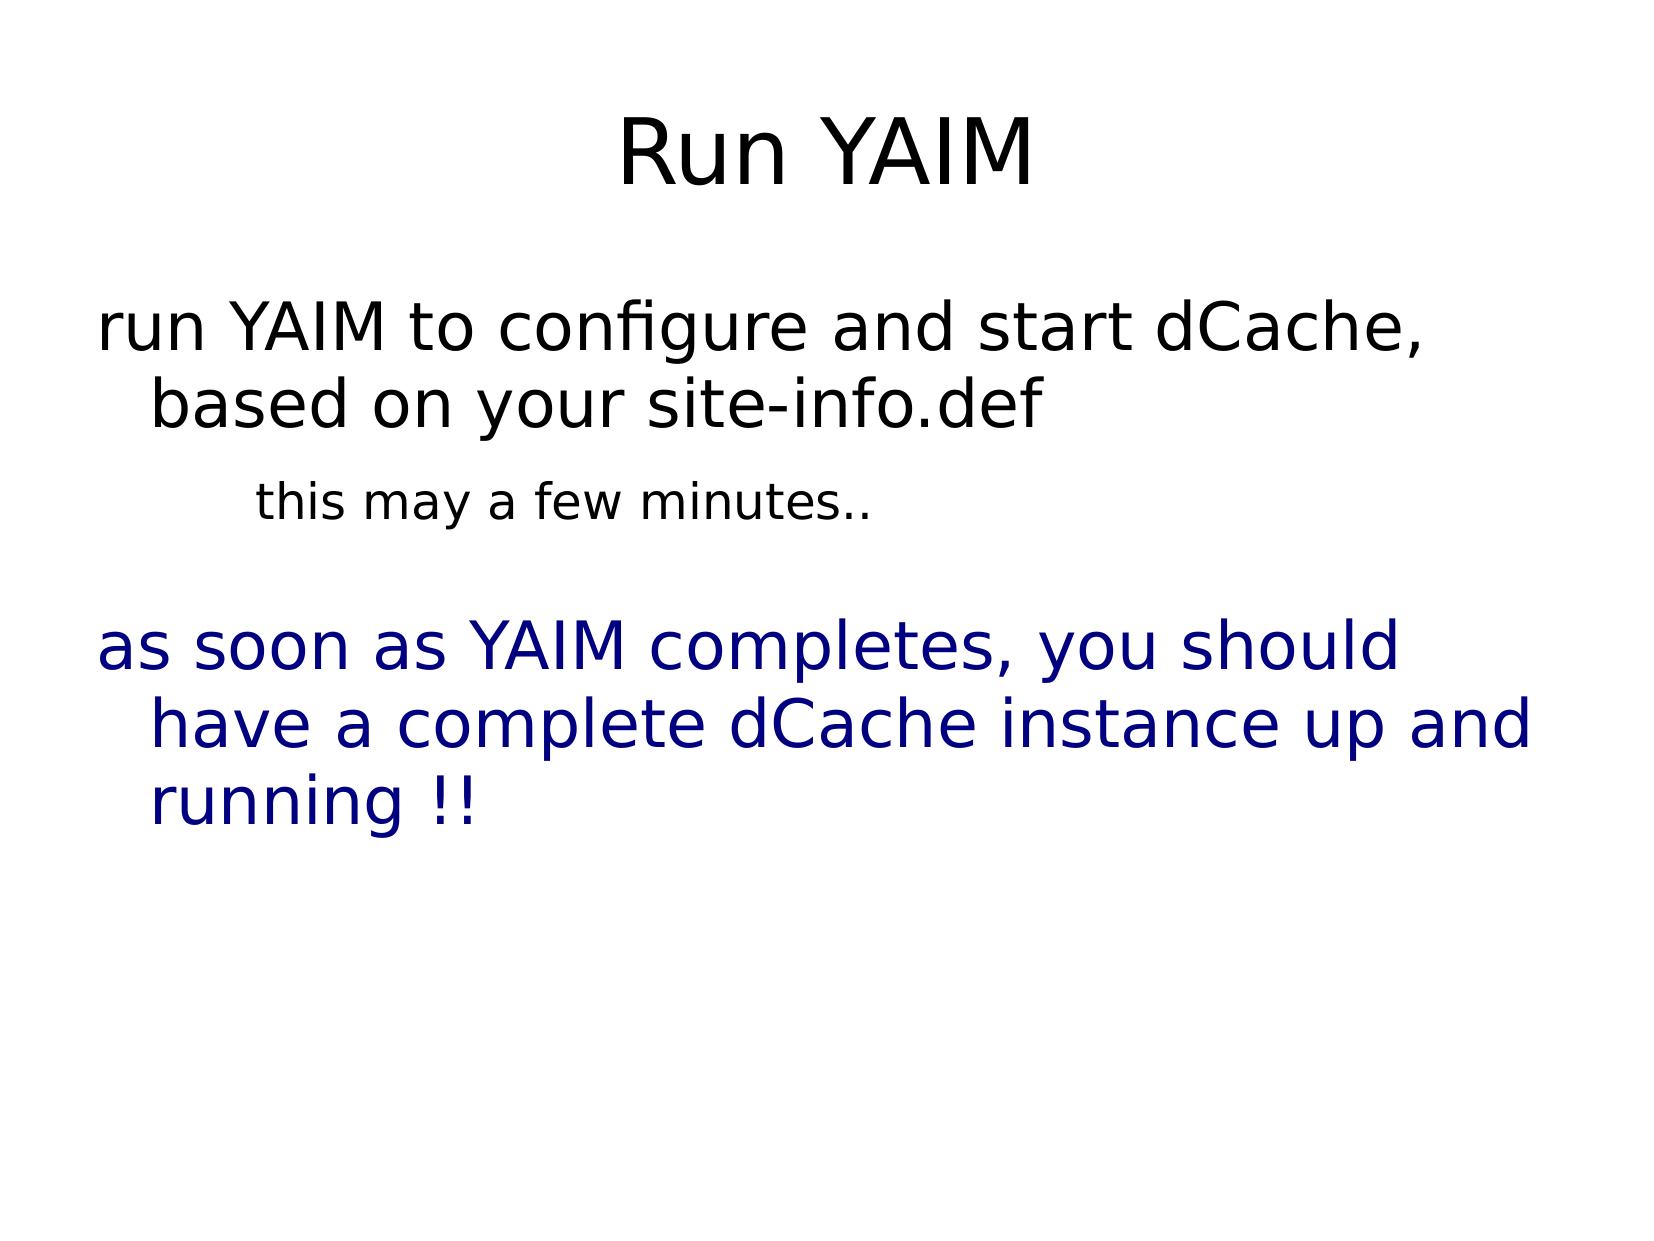

# Run YAIM
run YAIM to configure and start dCache, based on your site-info.def
this may a few minutes..
as soon as YAIM completes, you should have a complete dCache instance up and running !!